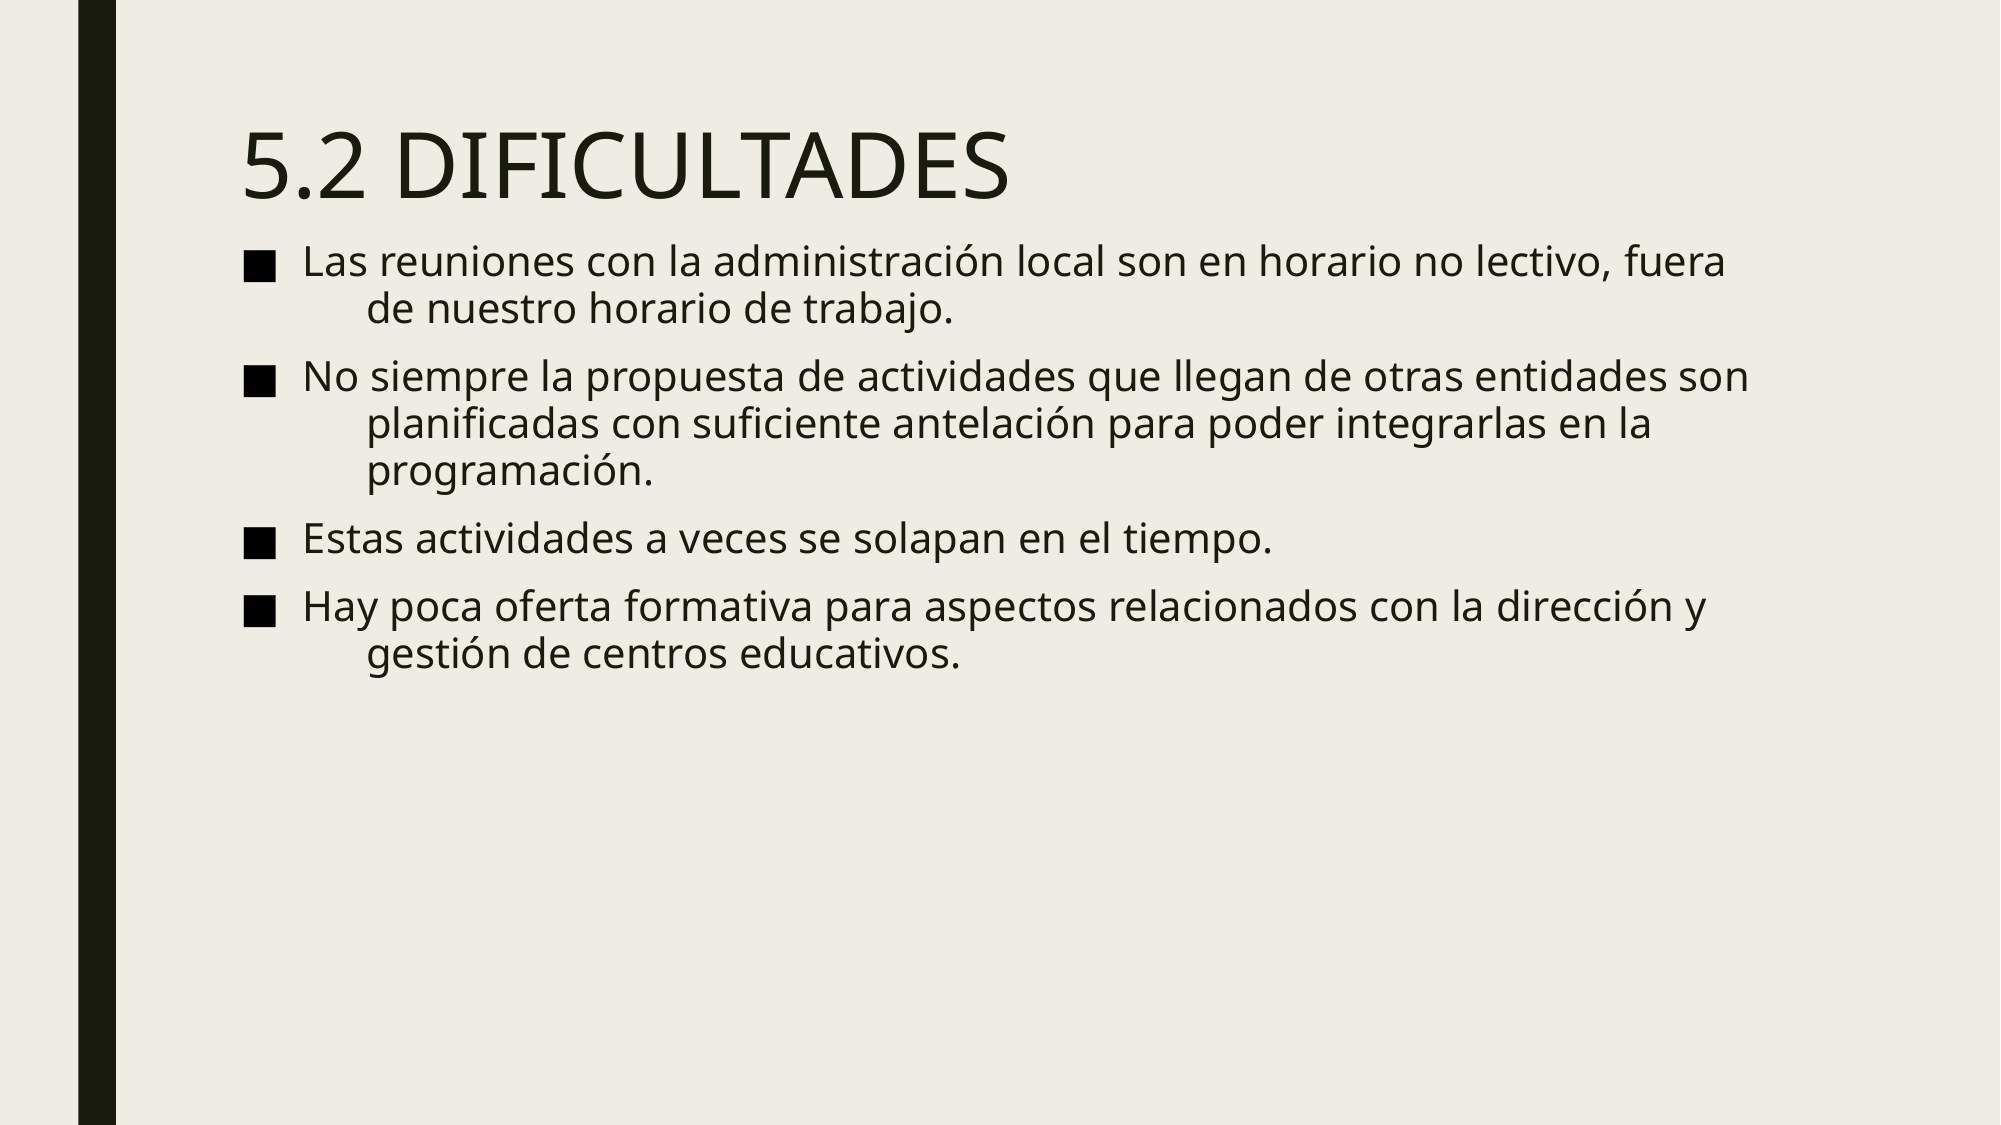

# 5.2 DIFICULTADES
Las reuniones con la administración local son en horario no lectivo, fuera de nuestro horario de trabajo.
No siempre la propuesta de actividades que llegan de otras entidades son planificadas con suficiente antelación para poder integrarlas en la programación.
Estas actividades a veces se solapan en el tiempo.
Hay poca oferta formativa para aspectos relacionados con la dirección y gestión de centros educativos.